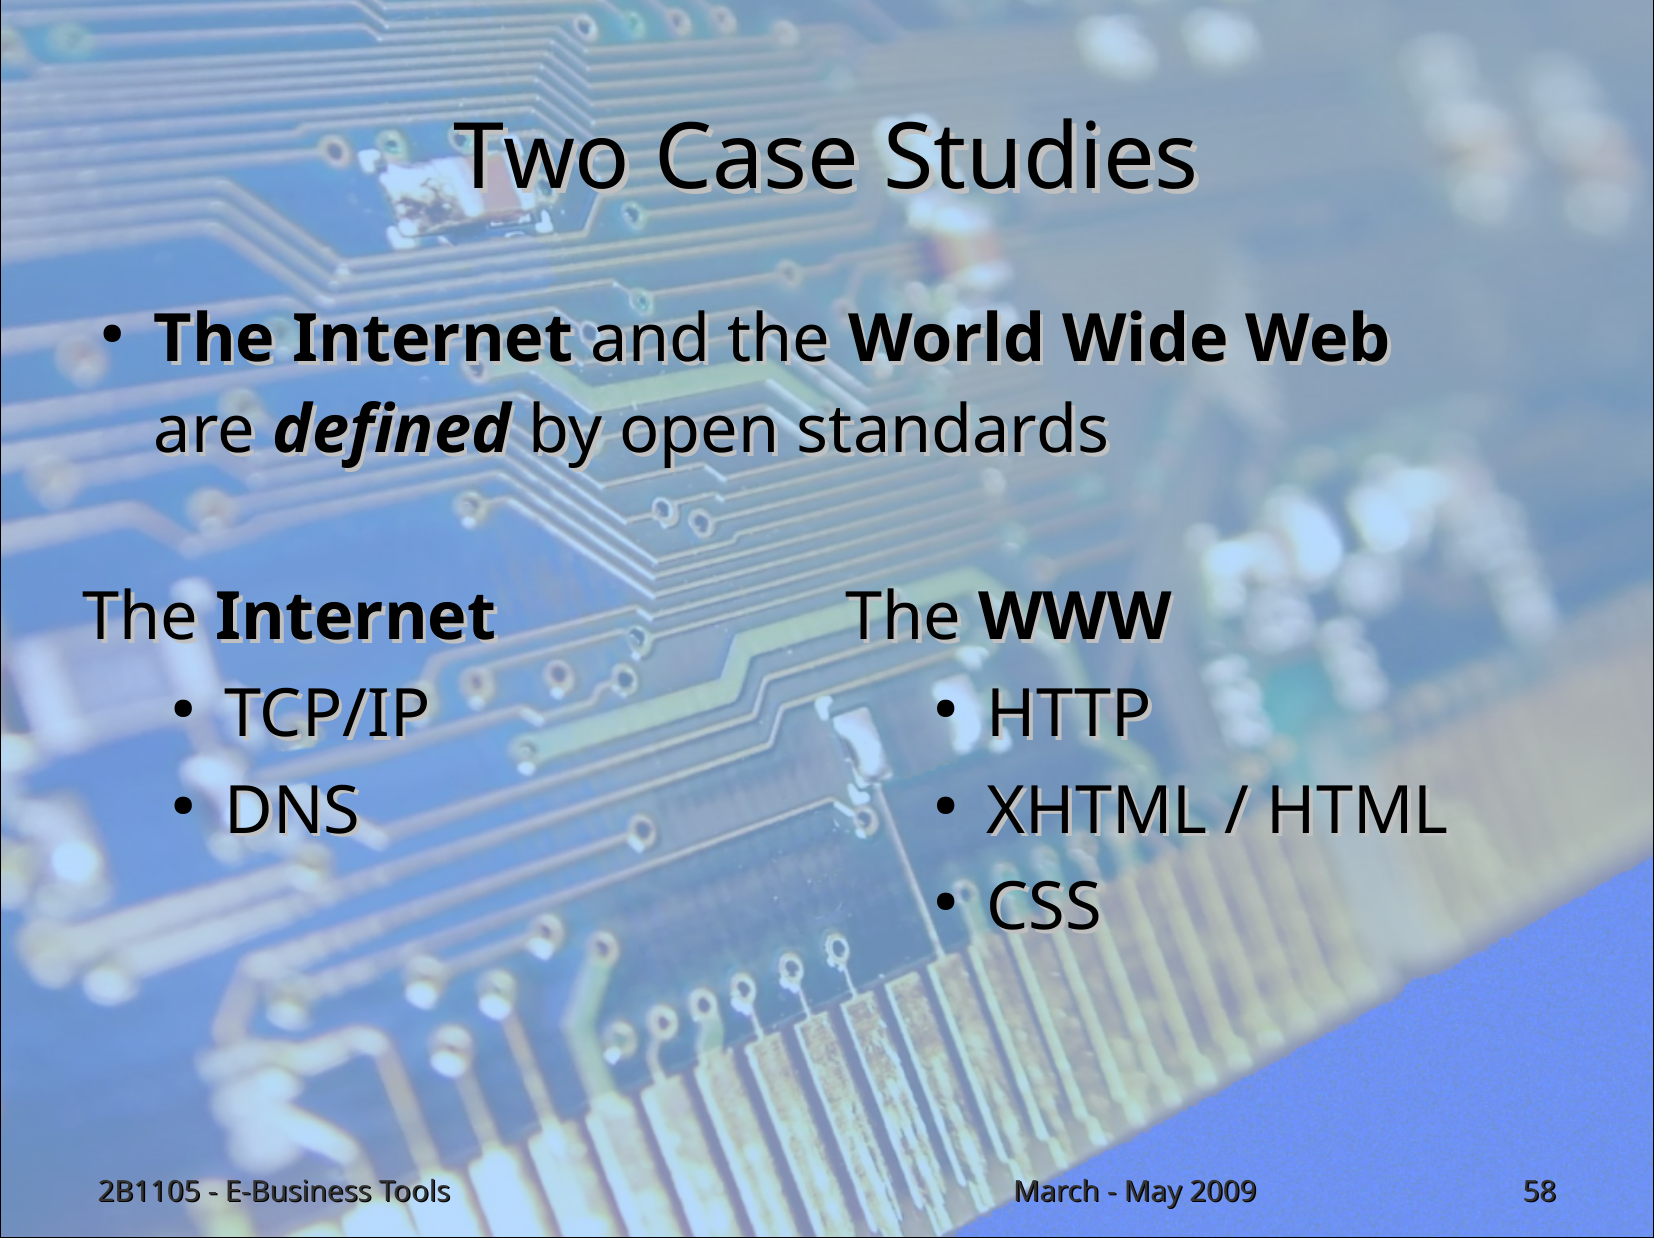

# Two Case Studies
The Internet and the World Wide Web are defined by open standards
The Internet
TCP/IP
DNS
The WWW
HTTP
XHTML / HTML
CSS